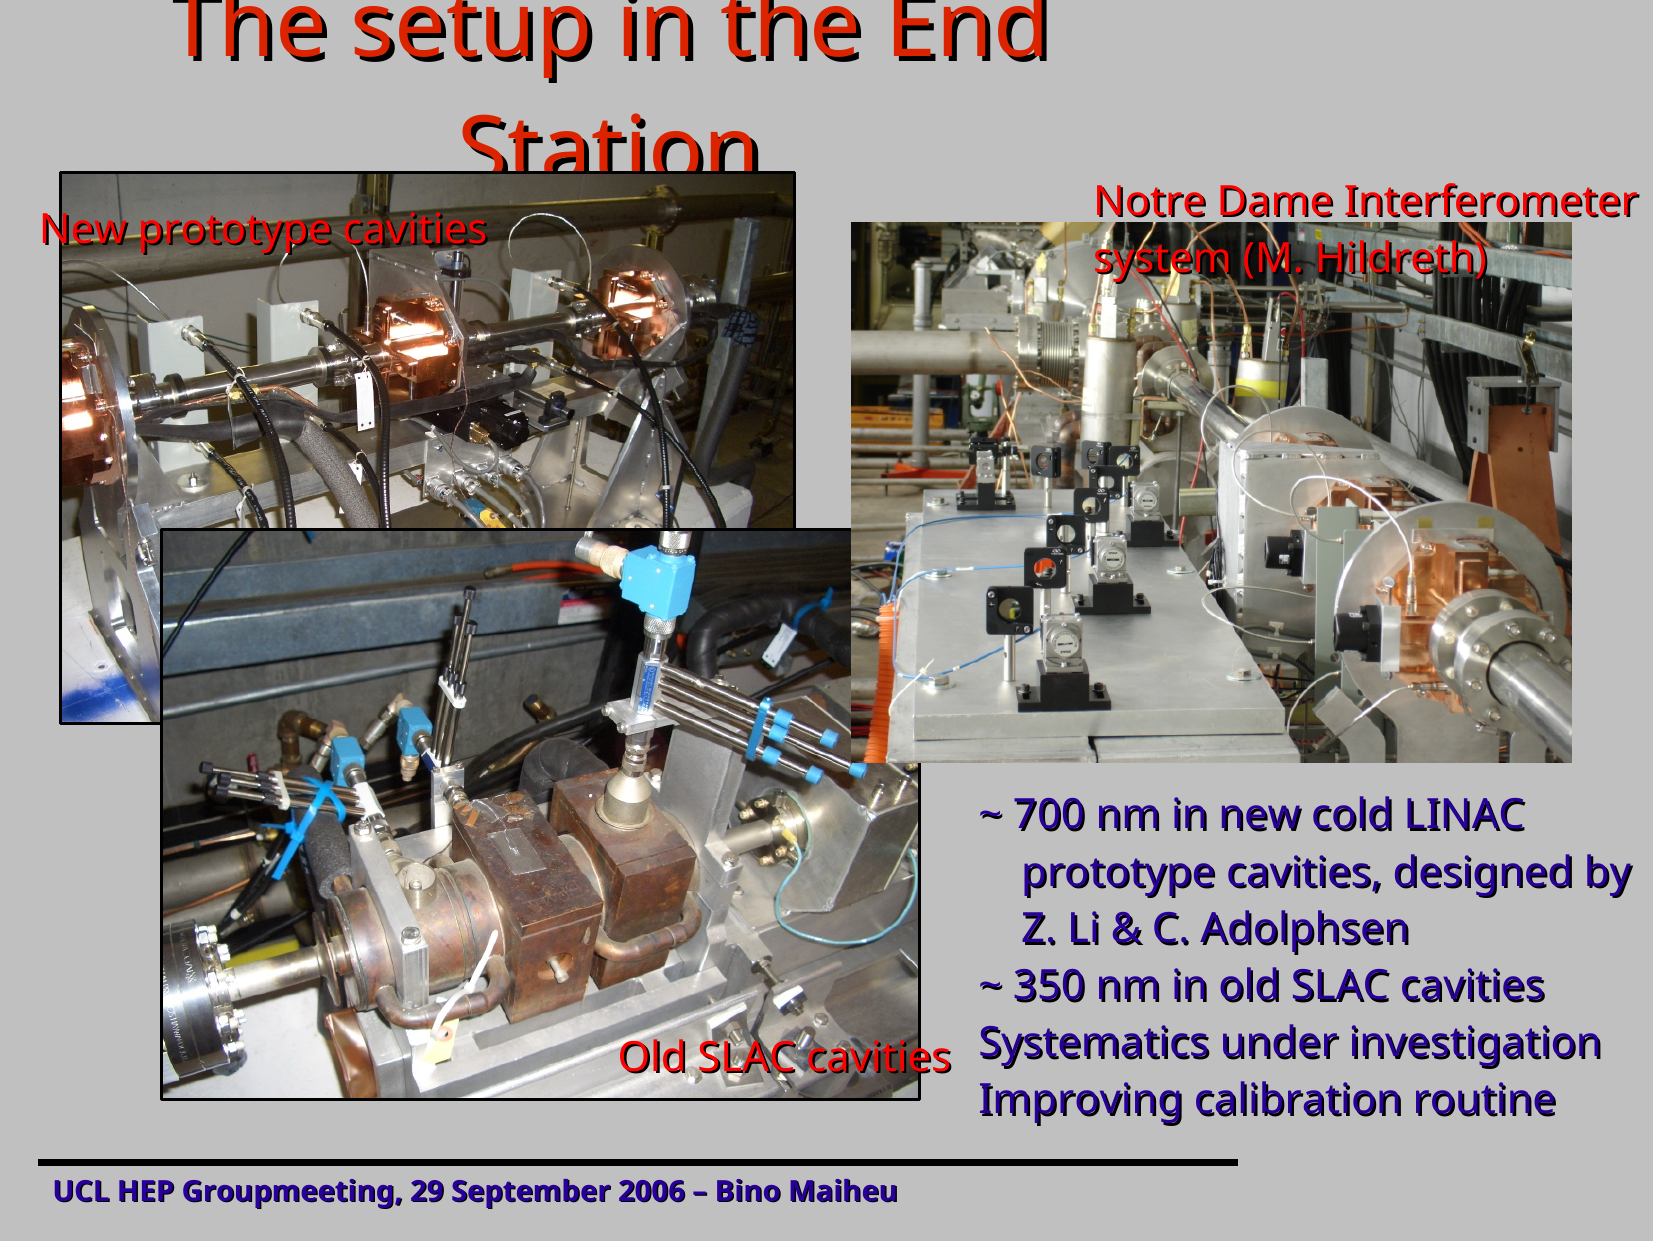

# The setup in the End Station
Notre Dame Interferometer
system (M. Hildreth)
New prototype cavities
 ~ 700 nm in new cold LINAC
 prototype cavities, designed by
 Z. Li & C. Adolphsen
 ~ 350 nm in old SLAC cavities
 Systematics under investigation
 Improving calibration routine
Old SLAC cavities
UCL HEP Groupmeeting, 29 September 2006 – Bino Maiheu